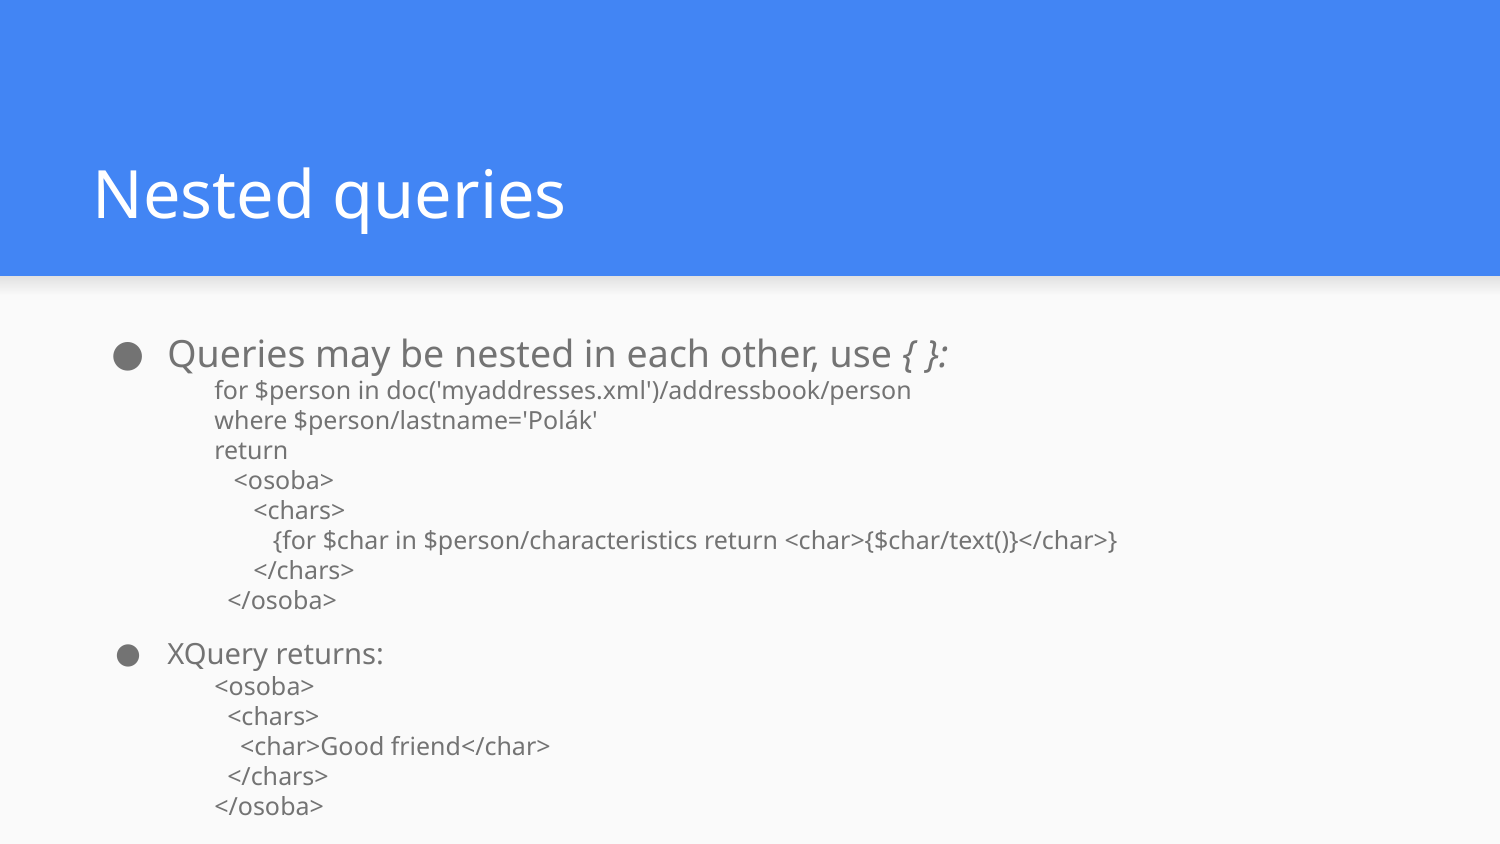

# Nested queries
Queries may be nested in each other, use { }:
for $person in doc('myaddresses.xml')/addressbook/person
where $person/lastname='Polák'
return
 <osoba>
 <chars>
 {for $char in $person/characteristics return <char>{$char/text()}</char>}
 </chars>
 </osoba>
XQuery returns:
<osoba>
 <chars>
 <char>Good friend</char>
 </chars>
</osoba>